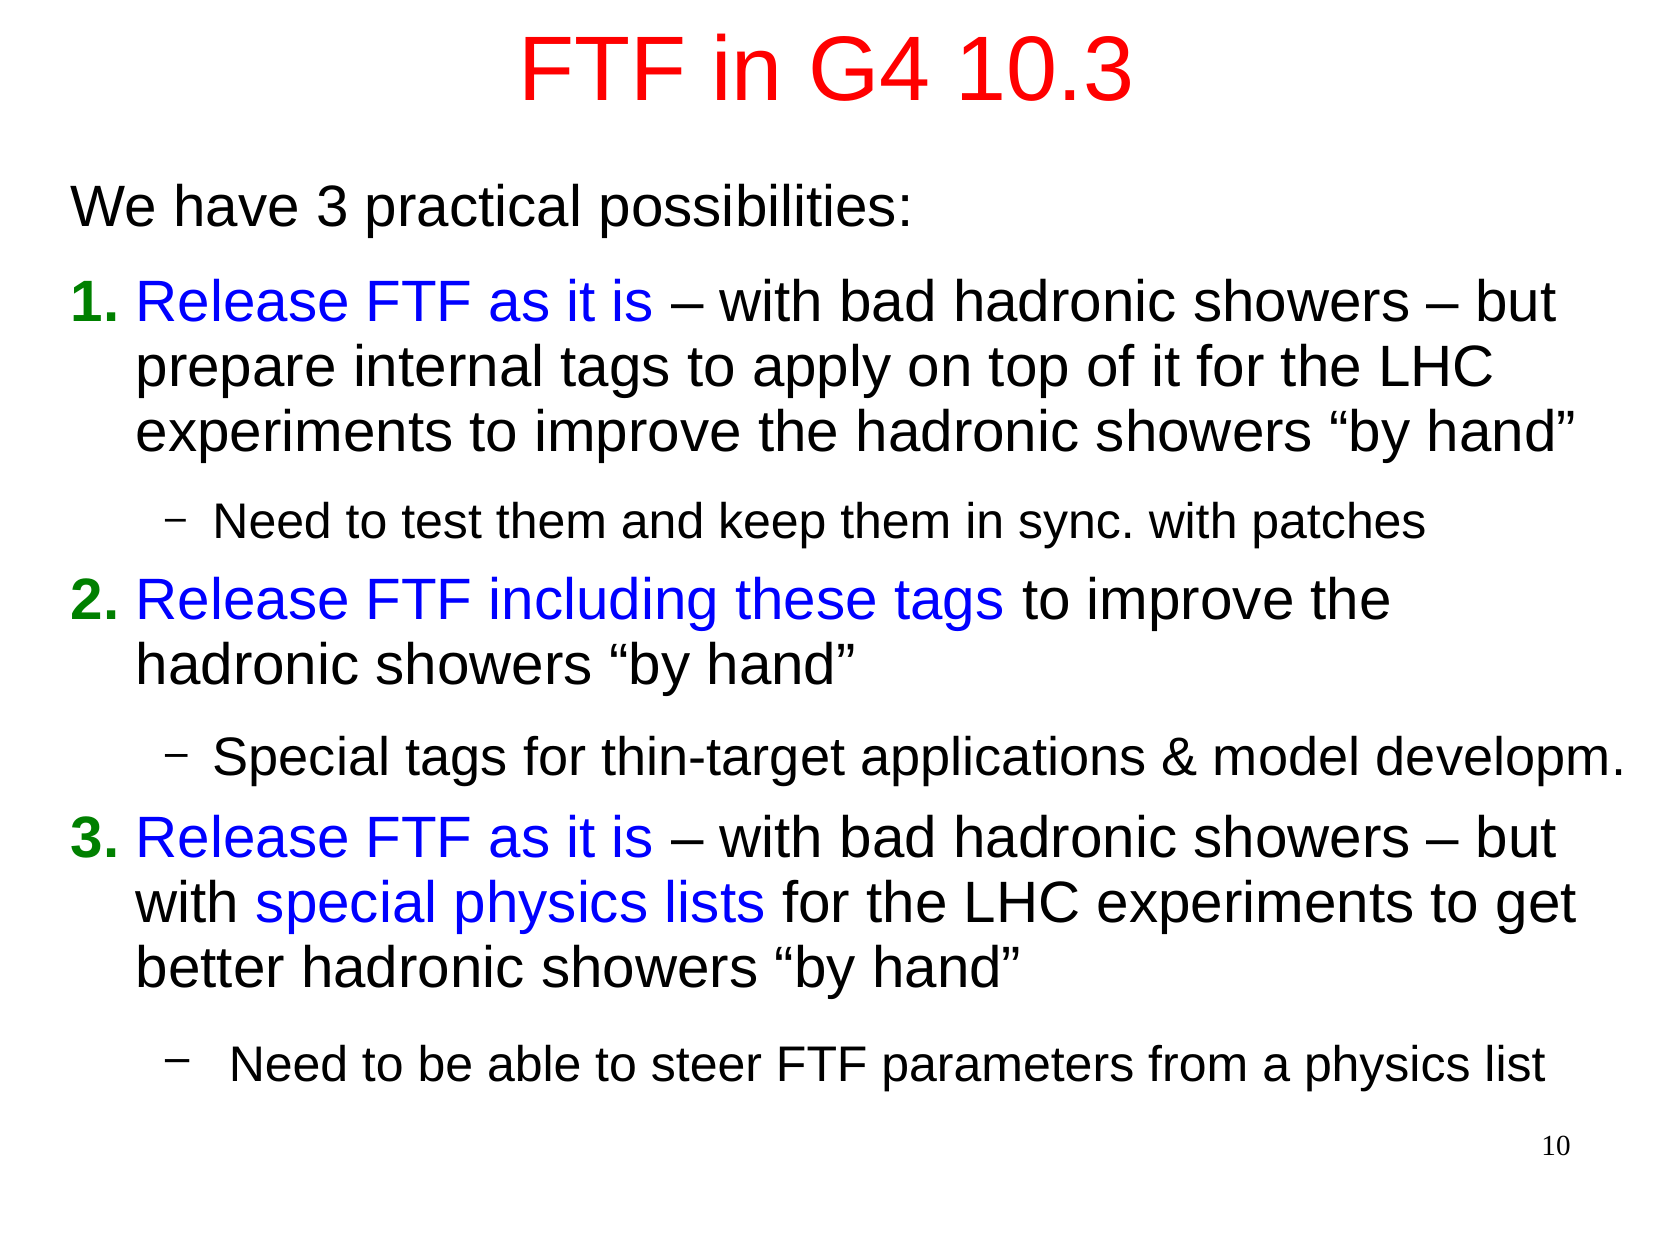

# FTF in G4 10.3
We have 3 practical possibilities:
1. Release FTF as it is – with bad hadronic showers – but
 prepare internal tags to apply on top of it for the LHC
 experiments to improve the hadronic showers “by hand”
Need to test them and keep them in sync. with patches
2. Release FTF including these tags to improve the
 hadronic showers “by hand”
Special tags for thin-target applications & model developm.
3. Release FTF as it is – with bad hadronic showers – but with special physics lists for the LHC experiments to get
 better hadronic showers “by hand”
 Need to be able to steer FTF parameters from a physics list
10